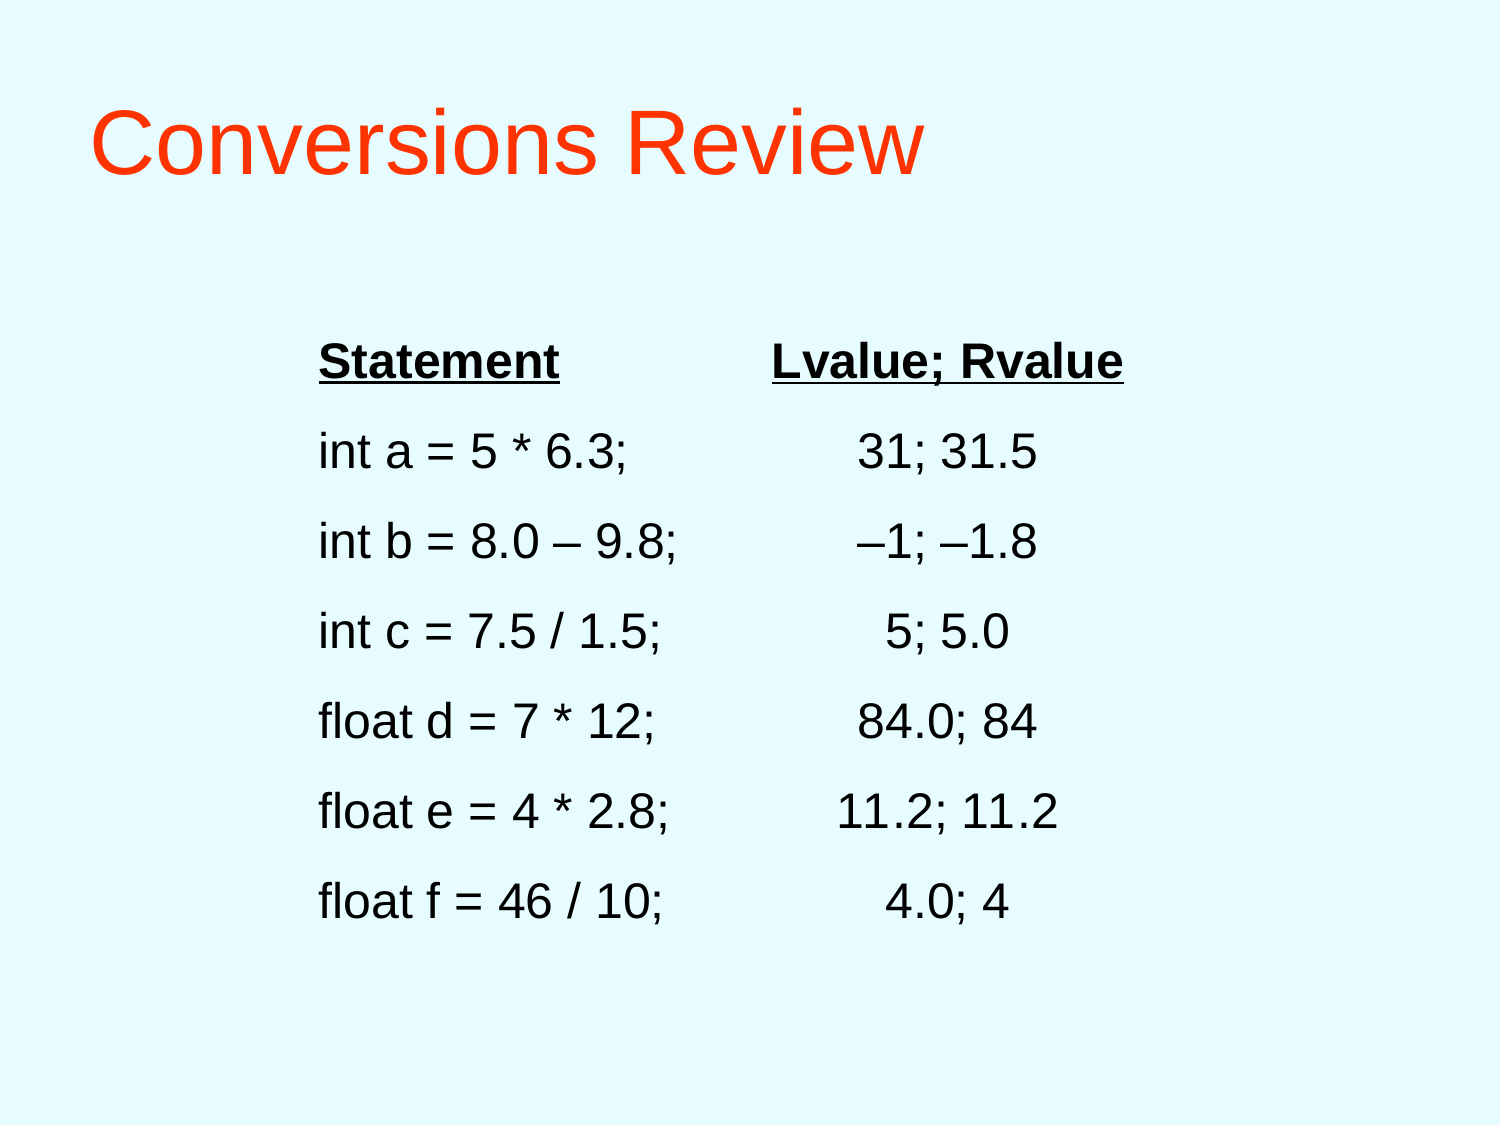

# Conversions Review
Statement
int a = 5 * 6.3;
int b = 8.0 – 9.8;
int c = 7.5 / 1.5;
float d = 7 * 12;
float e = 4 * 2.8;
float f = 46 / 10;
Lvalue; Rvalue
31; 31.5
–1; –1.8
5; 5.0
84.0; 84
11.2; 11.2
4.0; 4